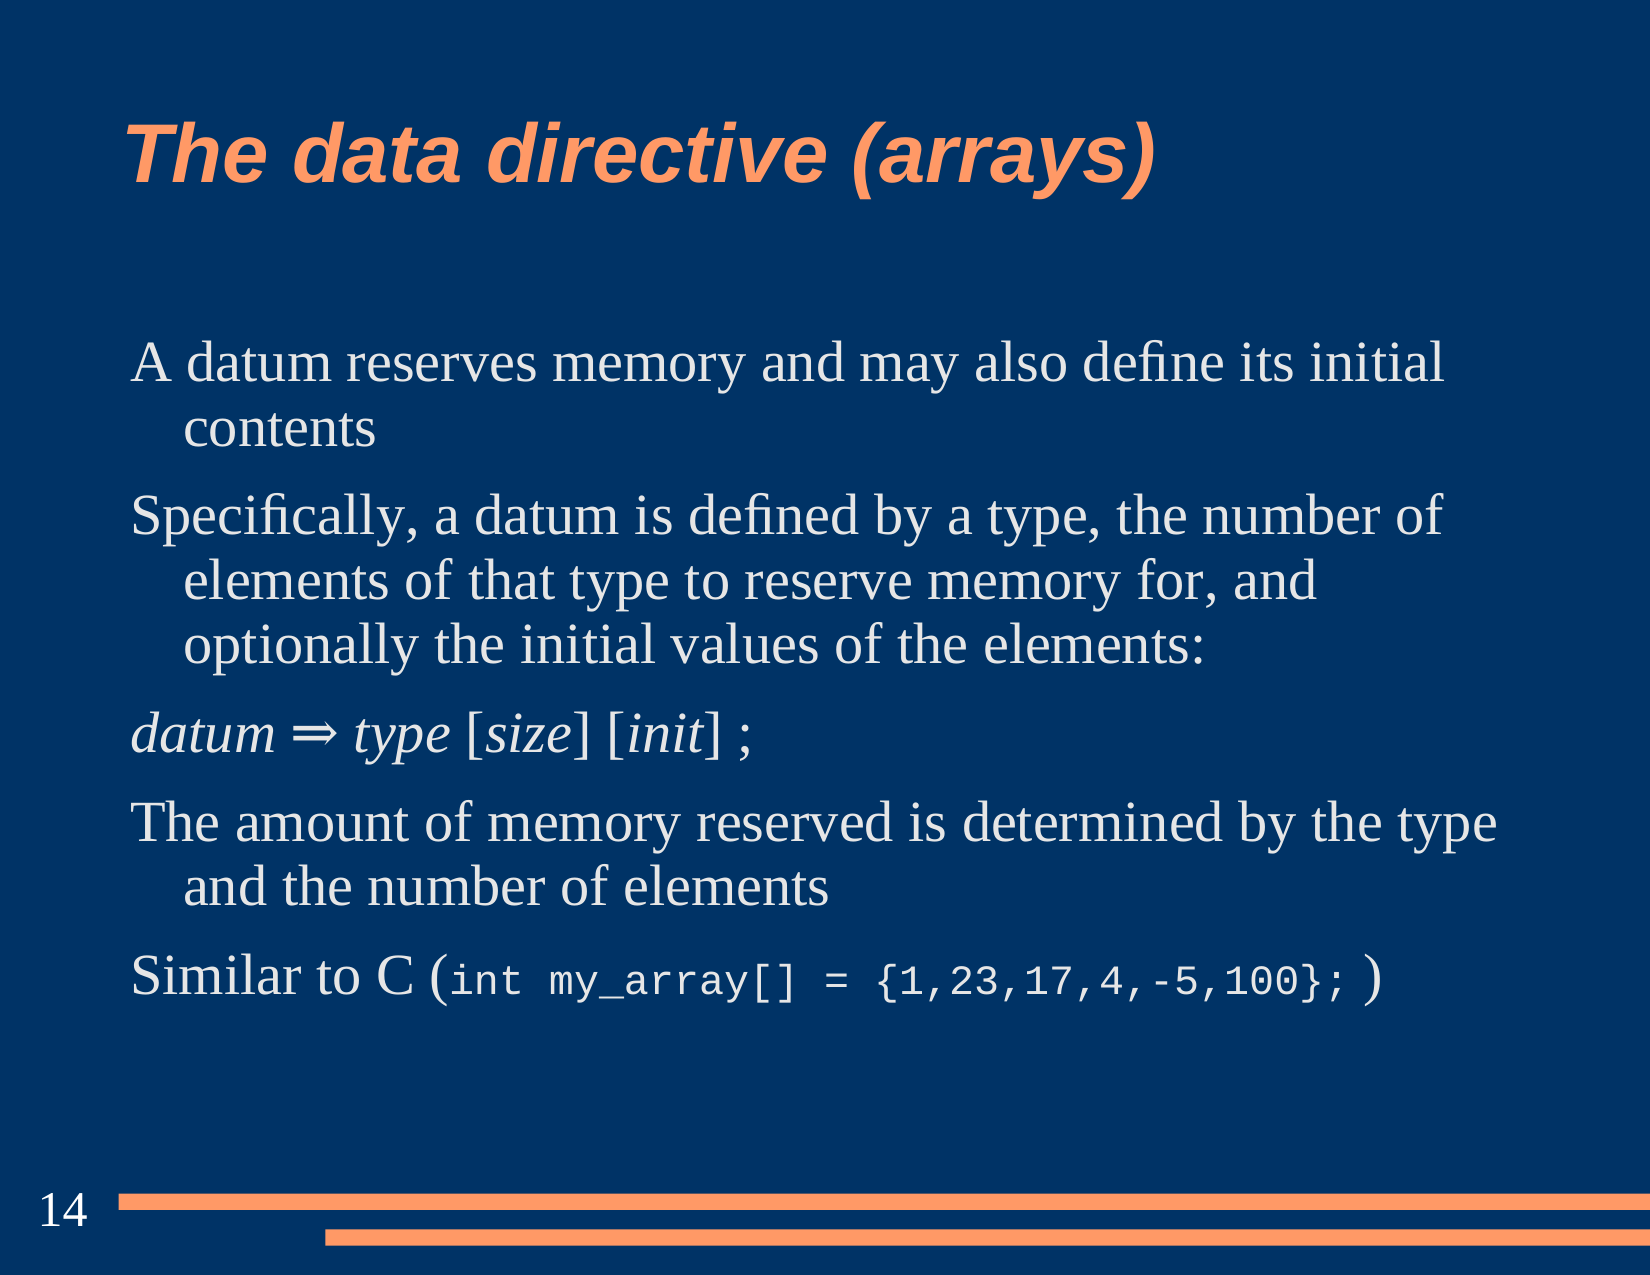

# The data directive (arrays)
A datum reserves memory and may also deﬁne its initial contents
Speciﬁcally, a datum is deﬁned by a type, the number of elements of that type to reserve memory for, and optionally the initial values of the elements:
datum ⇒ type [size] [init] ;
The amount of memory reserved is determined by the type and the number of elements
Similar to C (int my_array[] = {1,23,17,4,-5,100}; )
14